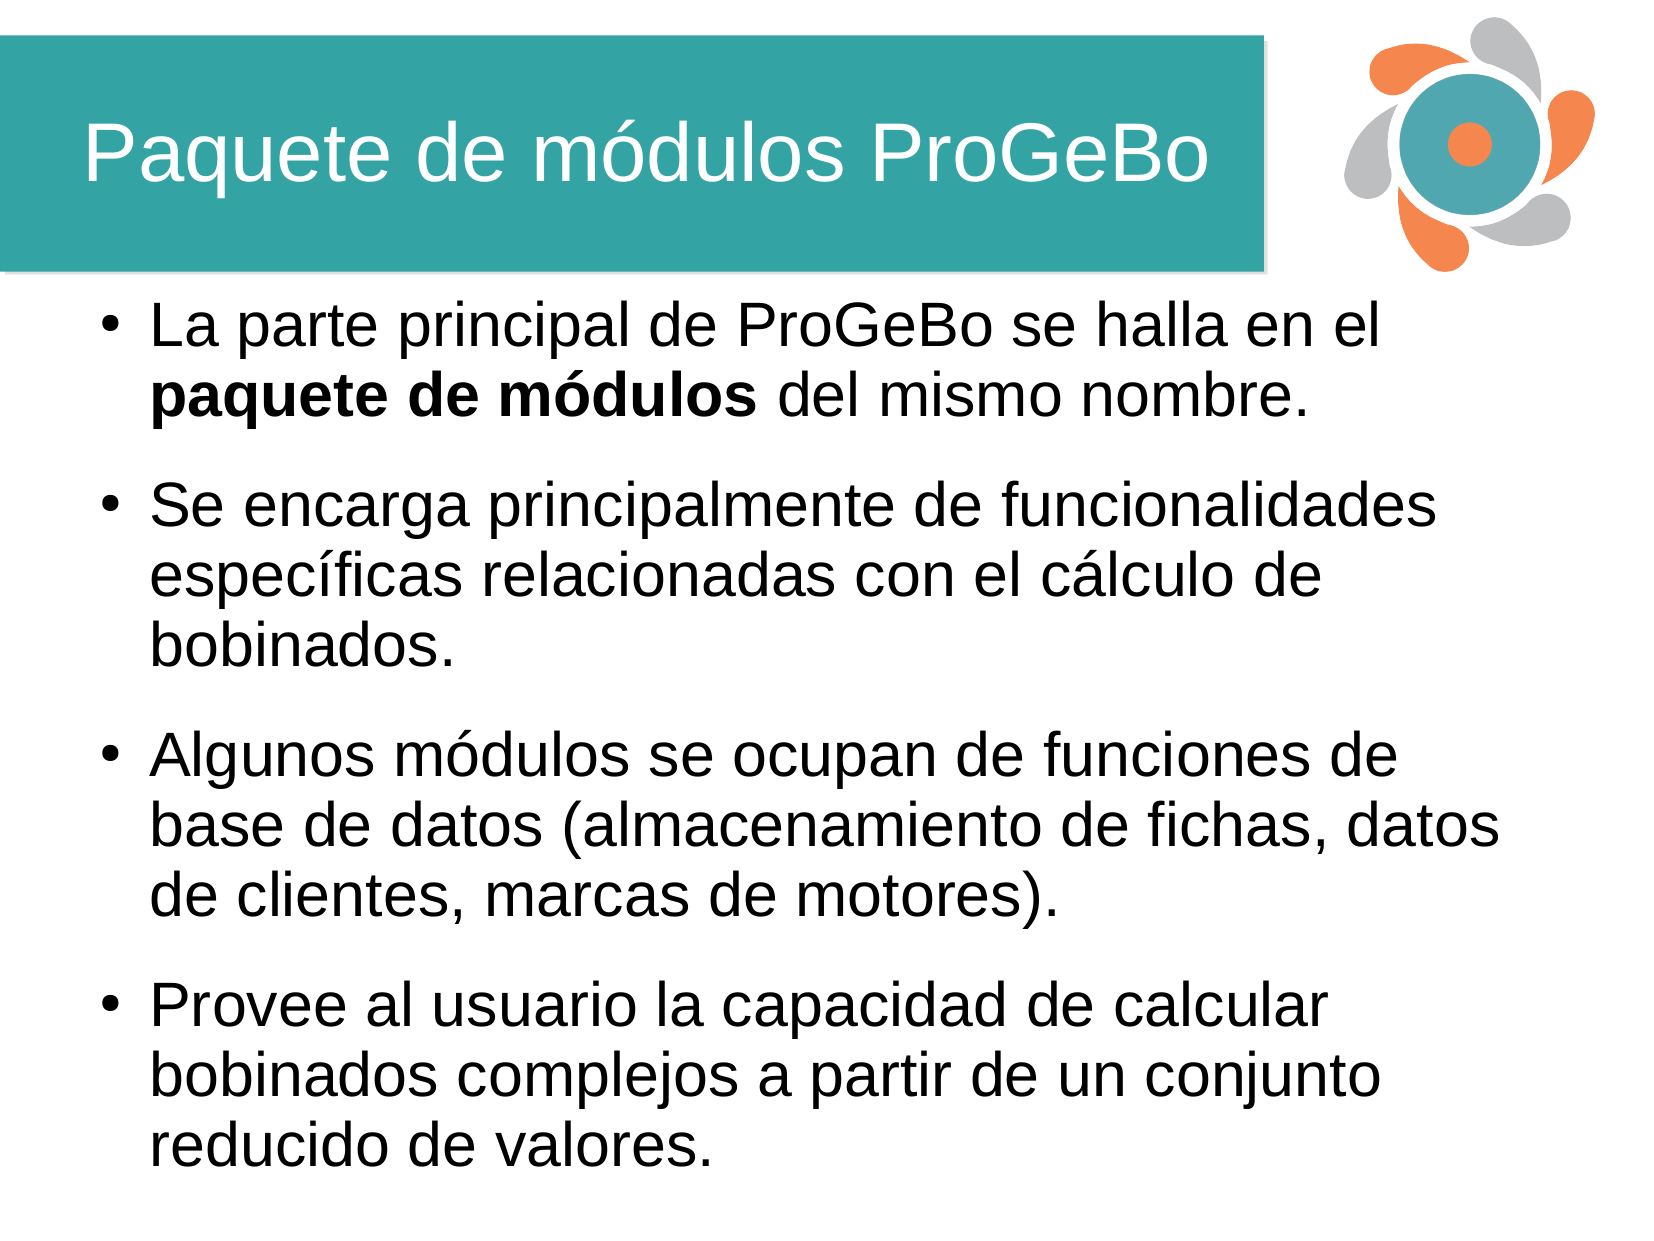

# Paquete de módulos ProGeBo
La parte principal de ProGeBo se halla en el paquete de módulos del mismo nombre.
Se encarga principalmente de funcionalidades específicas relacionadas con el cálculo de bobinados.
Algunos módulos se ocupan de funciones de base de datos (almacenamiento de fichas, datos de clientes, marcas de motores).
Provee al usuario la capacidad de calcular bobinados complejos a partir de un conjunto reducido de valores.